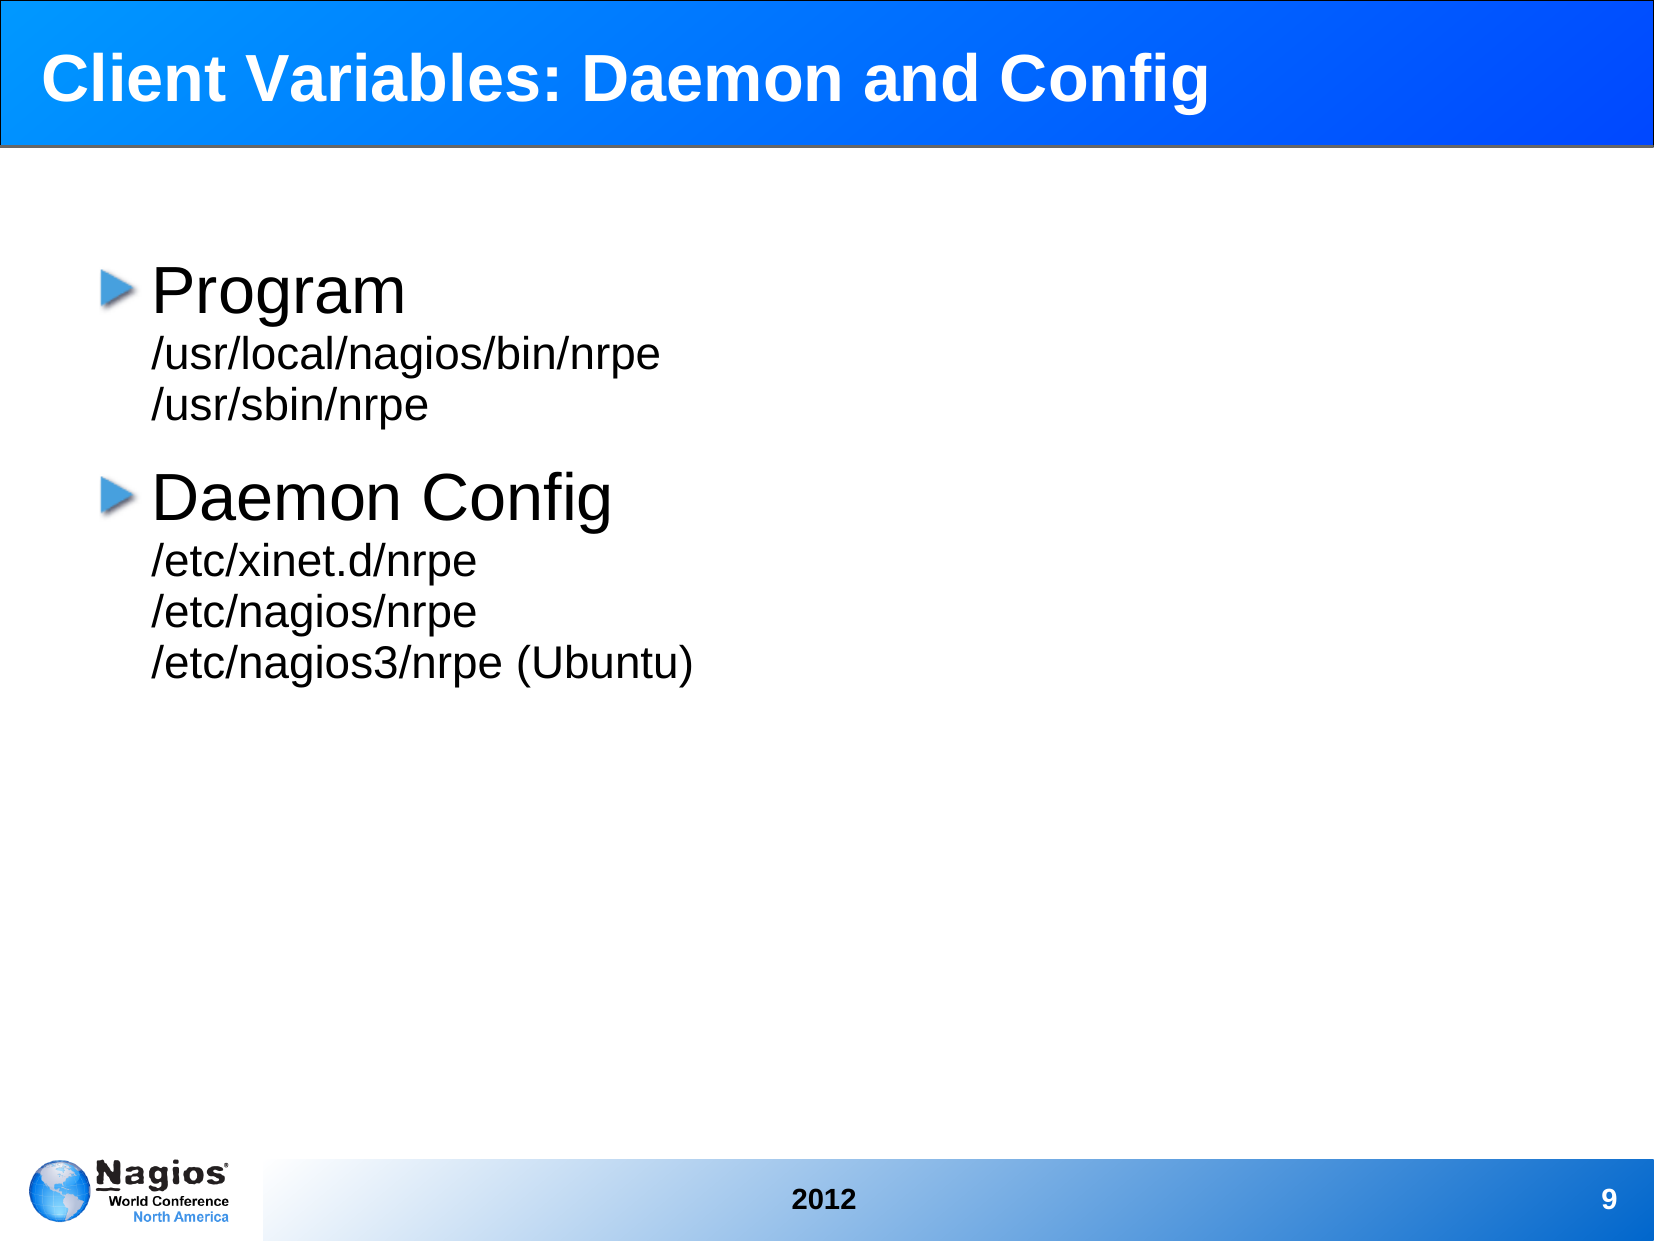

# Client Variables: Daemon and Config
Program
/usr/local/nagios/bin/nrpe
/usr/sbin/nrpe
Daemon Config
/etc/xinet.d/nrpe
/etc/nagios/nrpe
/etc/nagios3/nrpe (Ubuntu)
2011
9